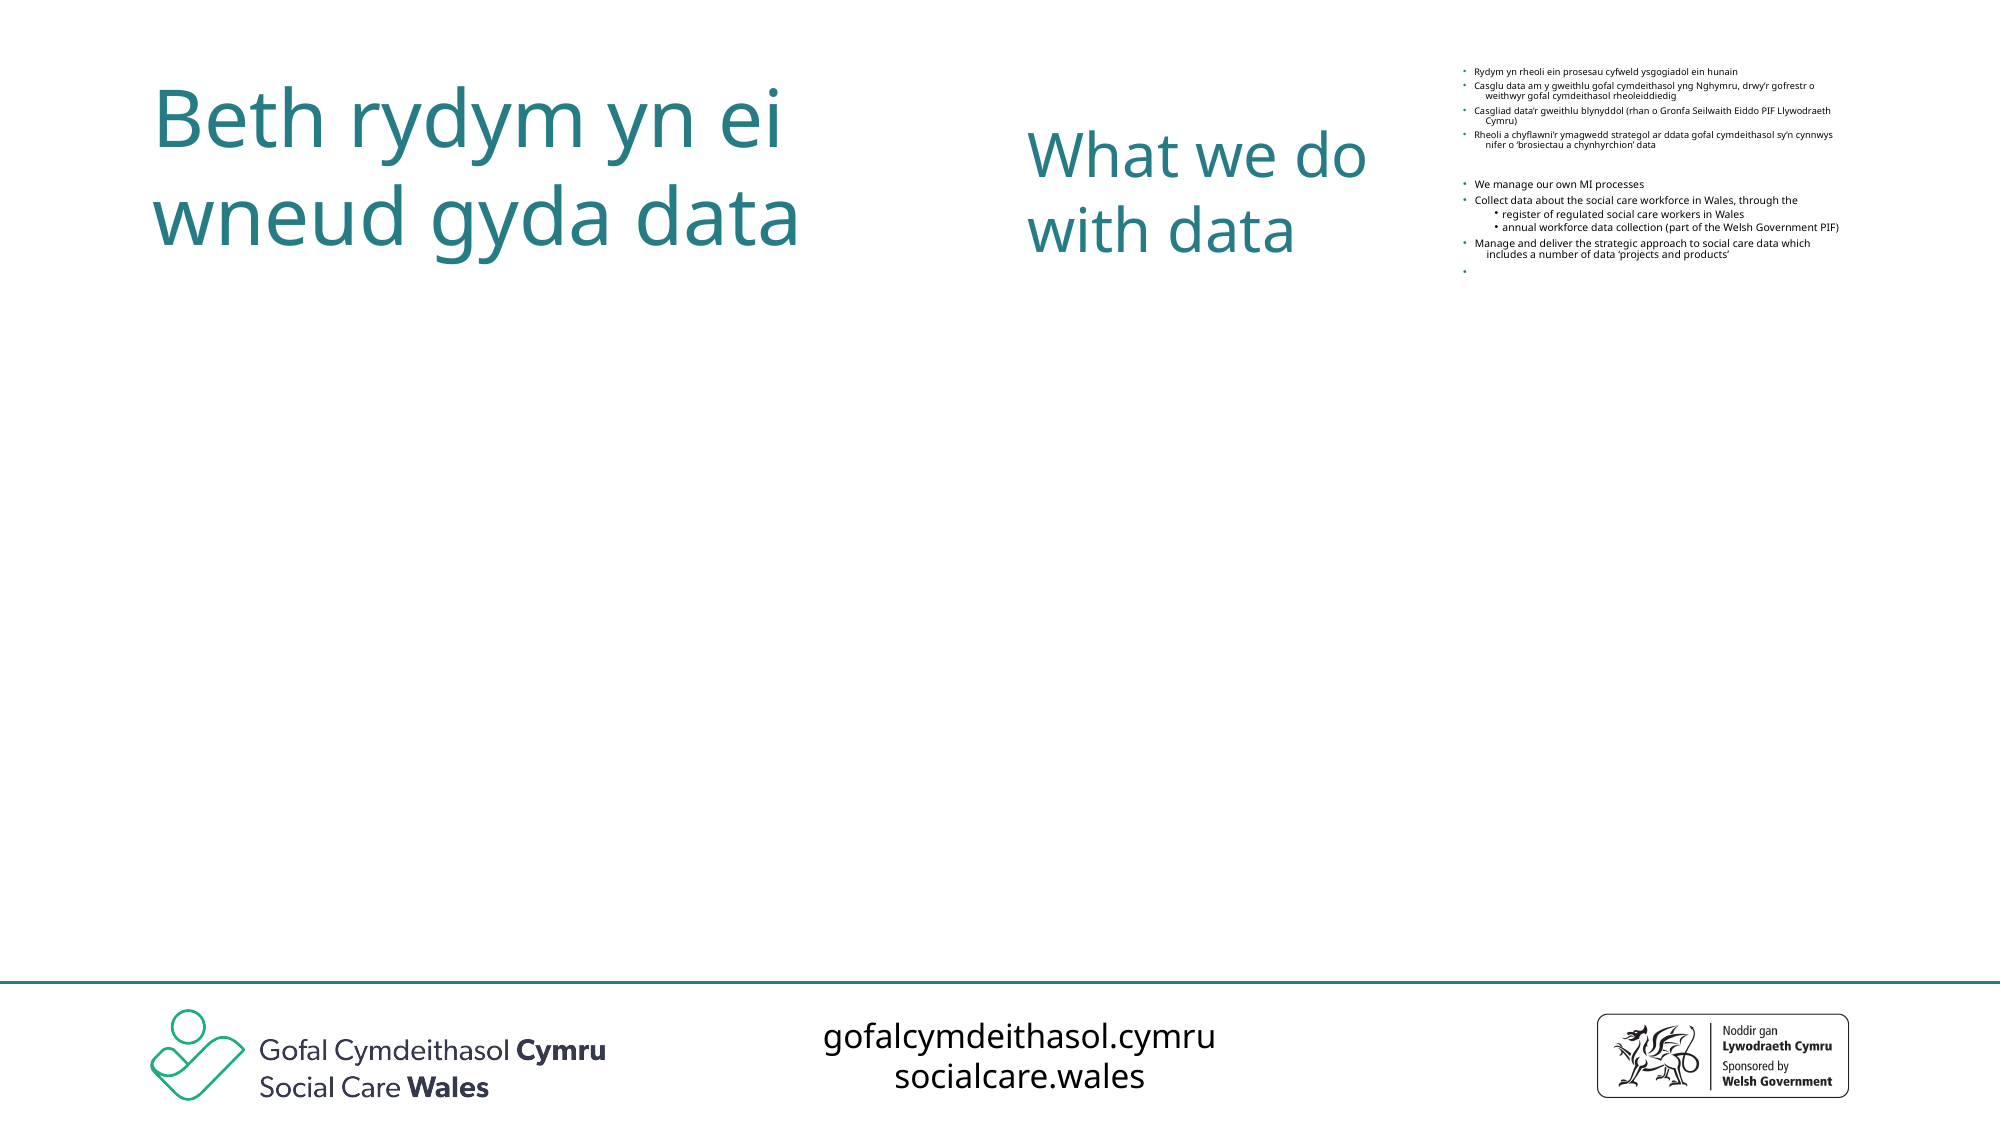

# Beth rydym yn ei wneud gyda data
What we do with data
Rydym yn rheoli ein prosesau cyfweld ysgogiadol ein hunain
Casglu data am y gweithlu gofal cymdeithasol yng Nghymru, drwy’r gofrestr o weithwyr gofal cymdeithasol rheoleiddiedig
Casgliad data’r gweithlu blynyddol (rhan o Gronfa Seilwaith Eiddo PIF Llywodraeth Cymru)
Rheoli a chyflawni’r ymagwedd strategol ar ddata gofal cymdeithasol sy’n cynnwys nifer o ‘brosiectau a chynhyrchion’ data
We manage our own MI processes
Collect data about the social care workforce in Wales, through the
register of regulated social care workers in Wales
annual workforce data collection (part of the Welsh Government PIF)
Manage and deliver the strategic approach to social care data which includes a number of data ‘projects and products’